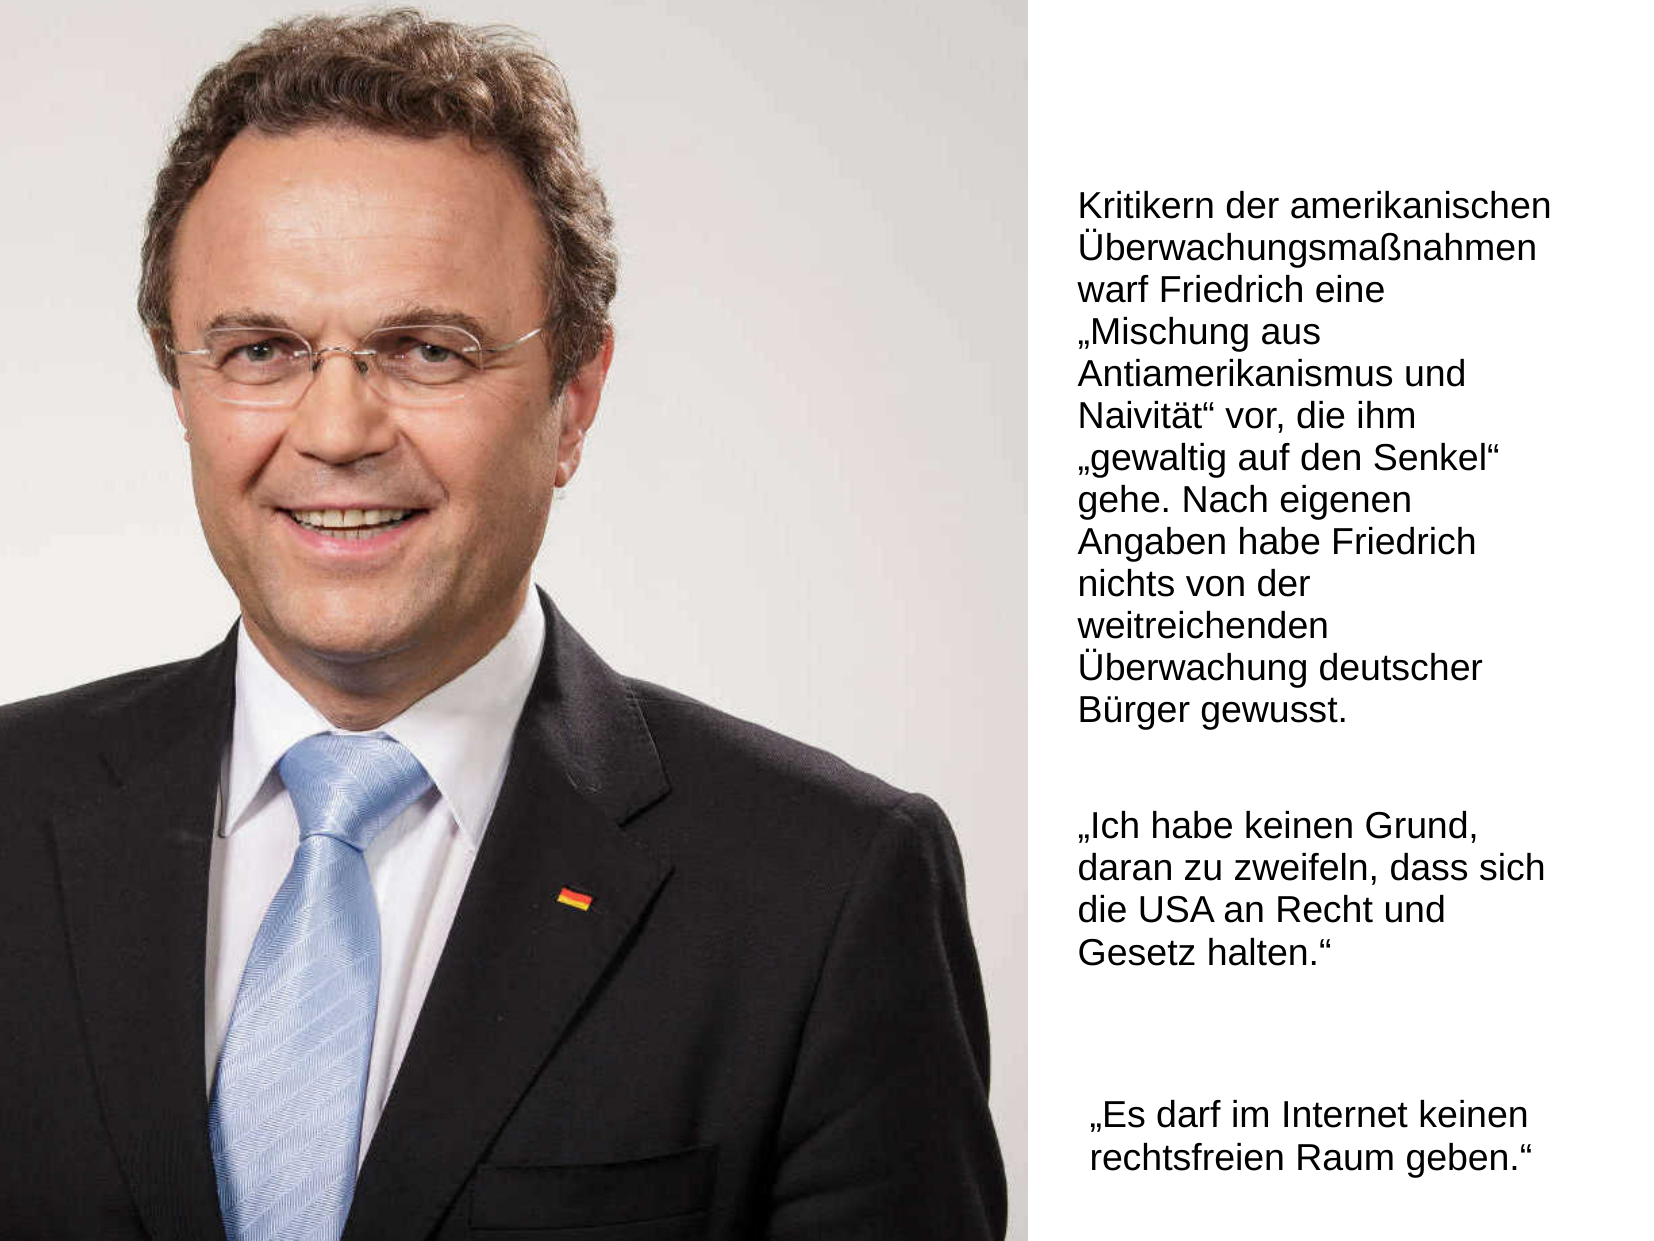

Kritikern der amerikanischen Überwachungsmaßnahmen warf Friedrich eine „Mischung aus Antiamerikanismus und Naivität“ vor, die ihm „gewaltig auf den Senkel“ gehe. Nach eigenen Angaben habe Friedrich nichts von der weitreichenden Überwachung deutscher Bürger gewusst.
„Ich habe keinen Grund, daran zu zweifeln, dass sich die USA an Recht und Gesetz halten.“
„Es darf im Internet keinen rechtsfreien Raum geben.“